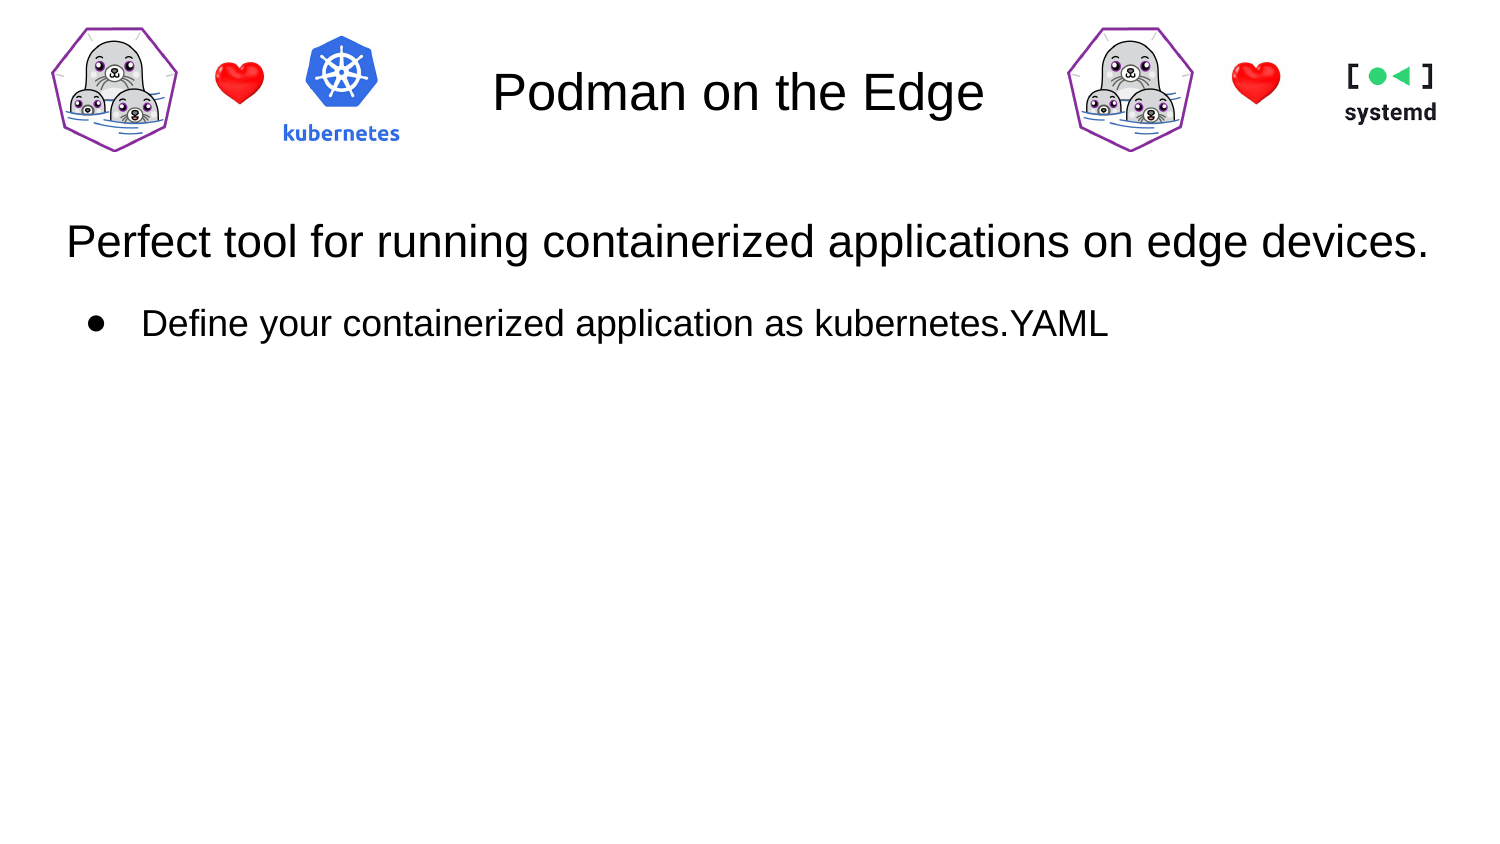

# Podman on the Edge
Perfect tool for running containerized applications on edge devices.
Define your containerized application as kubernetes.YAML